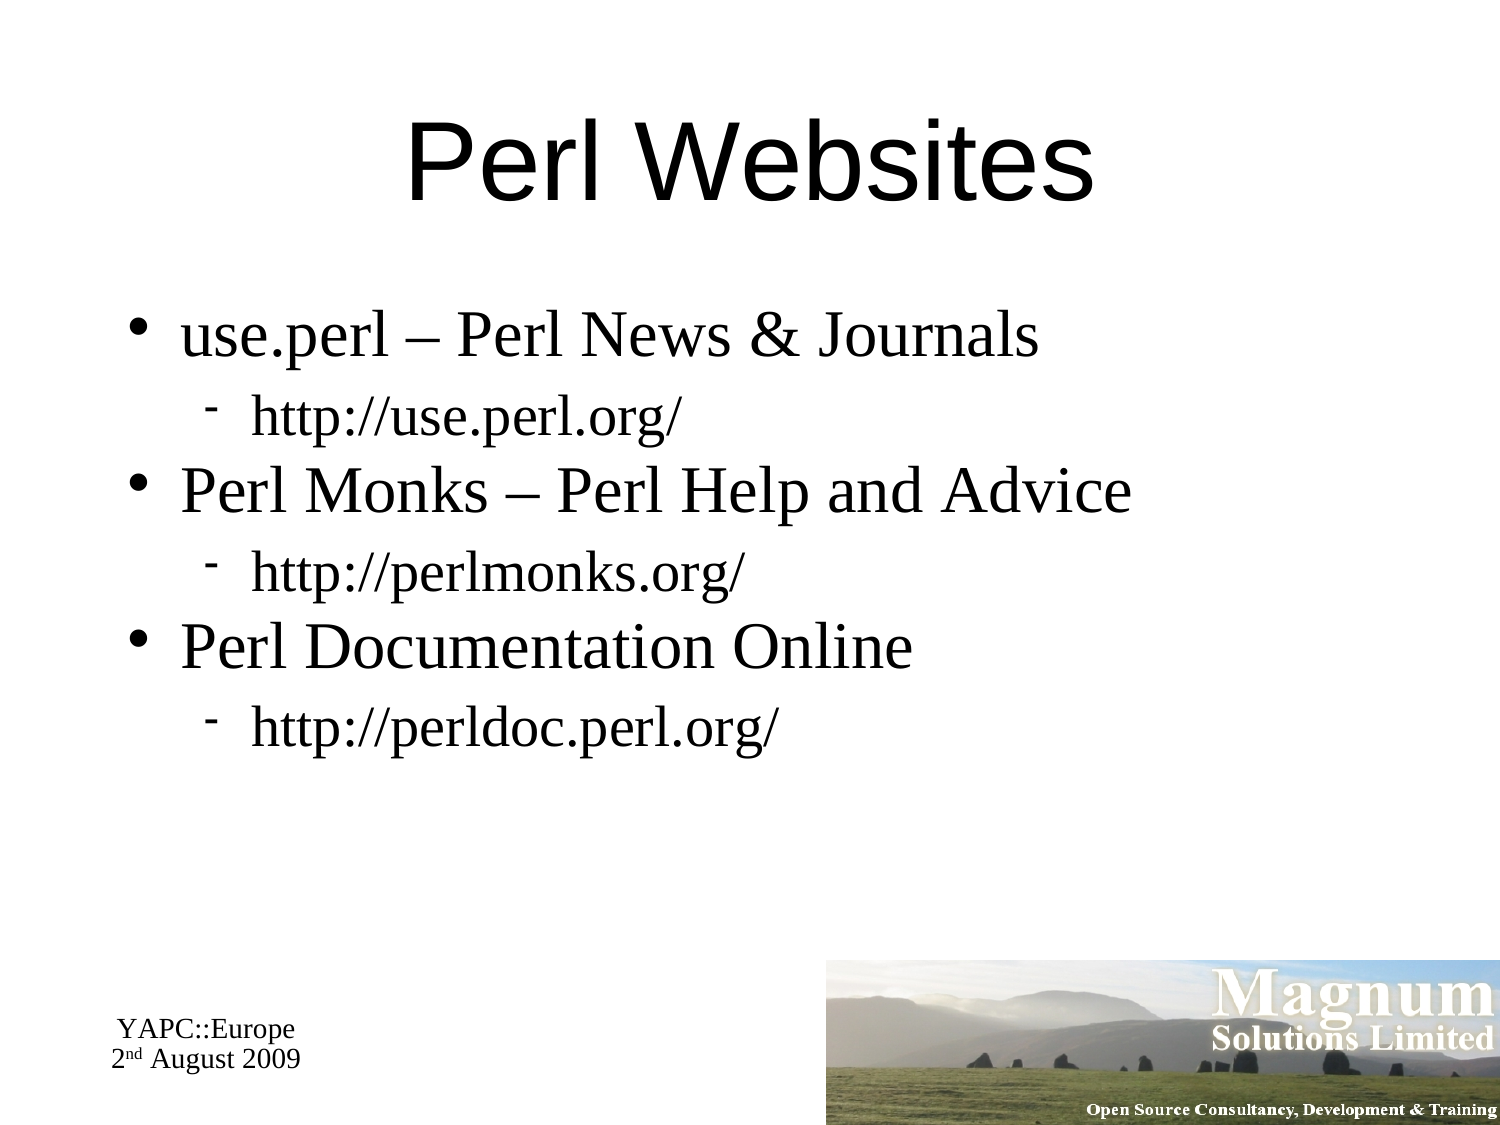

# Perl Websites
use.perl – Perl News & Journals
http://use.perl.org/
Perl Monks – Perl Help and Advice
http://perlmonks.org/
Perl Documentation Online
http://perldoc.perl.org/
150